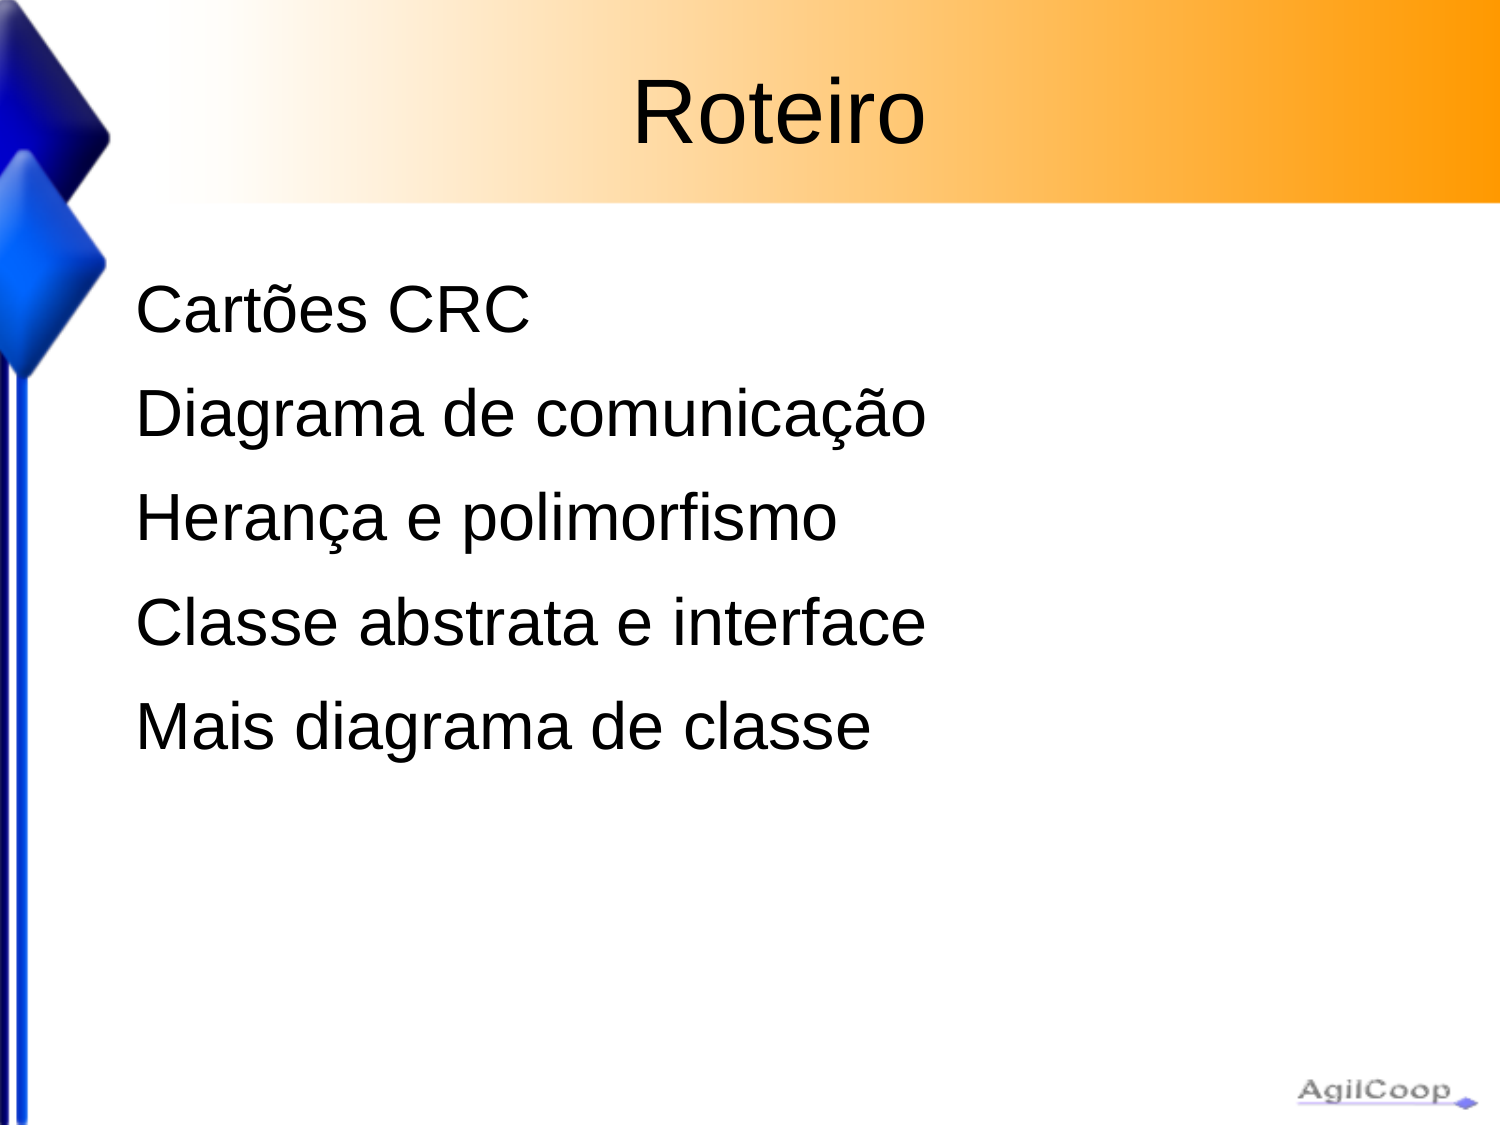

# Roteiro
Cartões CRC
Diagrama de comunicação
Herança e polimorfismo
Classe abstrata e interface
Mais diagrama de classe
Copyleft AgilCoop 2007
2